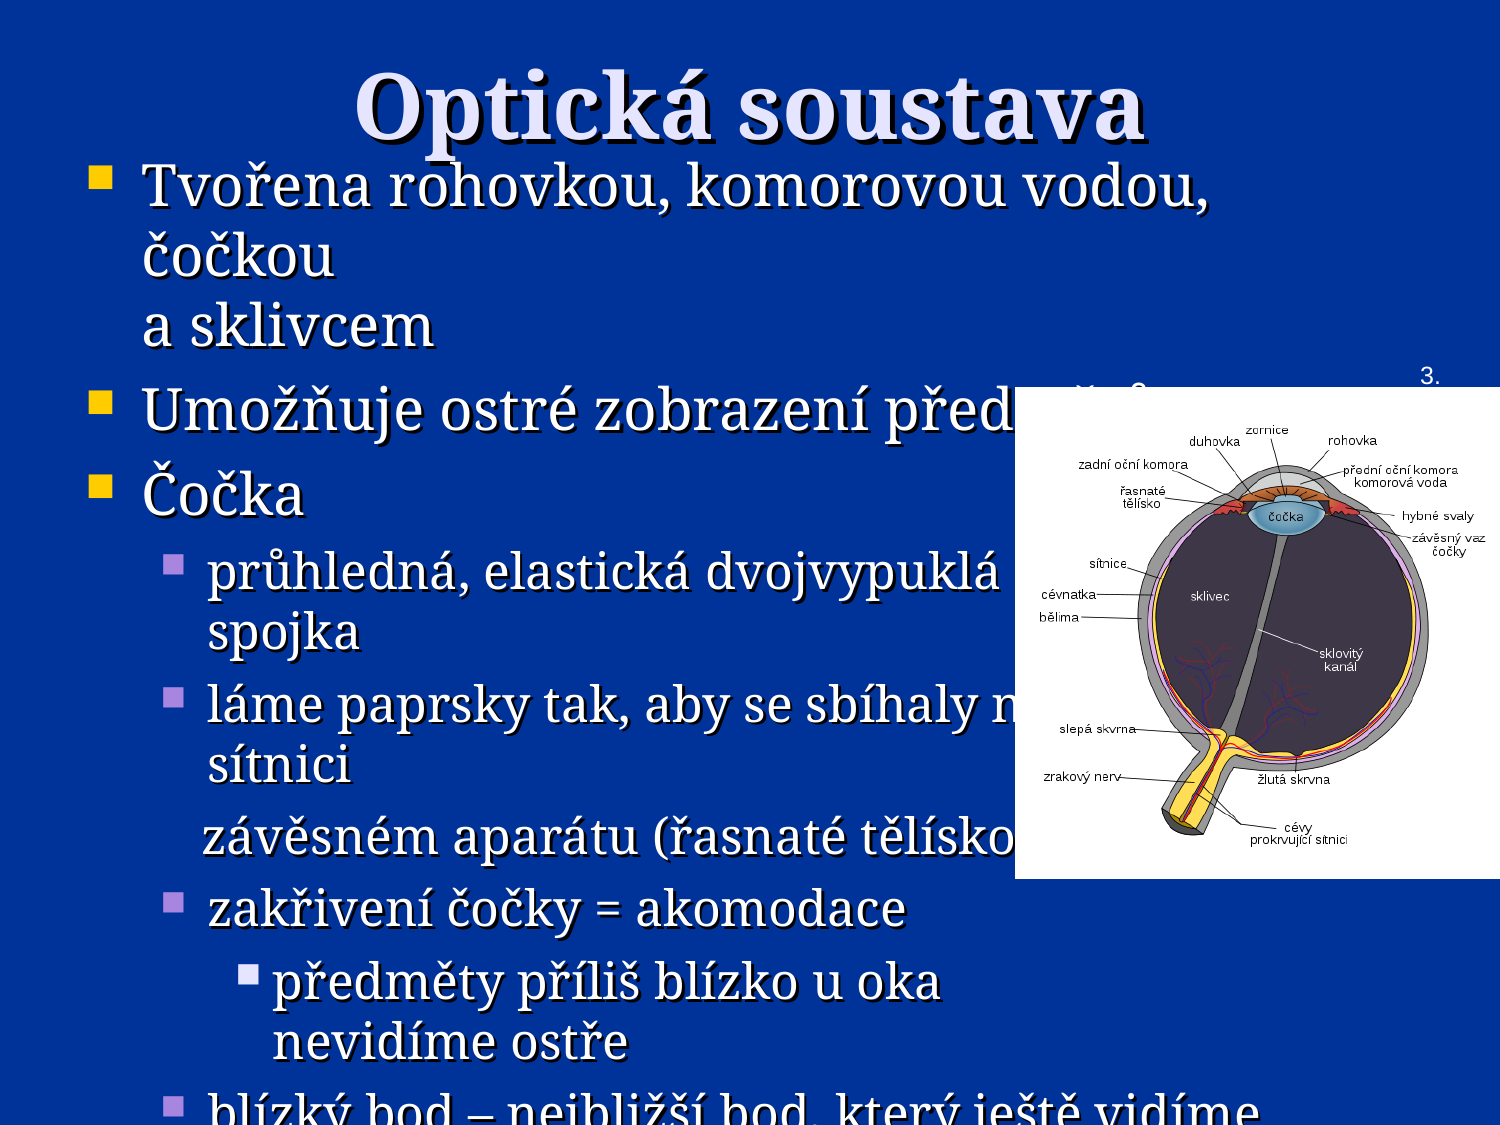

# Optická soustava
Tvořena rohovkou, komorovou vodou, čočkou
a sklivcem
Umožňuje ostré zobrazení předmětů
Čočka
průhledná, elastická dvojvypuklá spojka
láme paprsky tak, aby se sbíhaly na sítnici
 závěsném aparátu (řasnaté tělísko)
zakřivení čočky = akomodace
předměty příliš blízko u oka nevidíme ostře
blízký bod – nejbližší bod, který ještě vidíme ostře, s věkem se od oka vzdaluje
3.